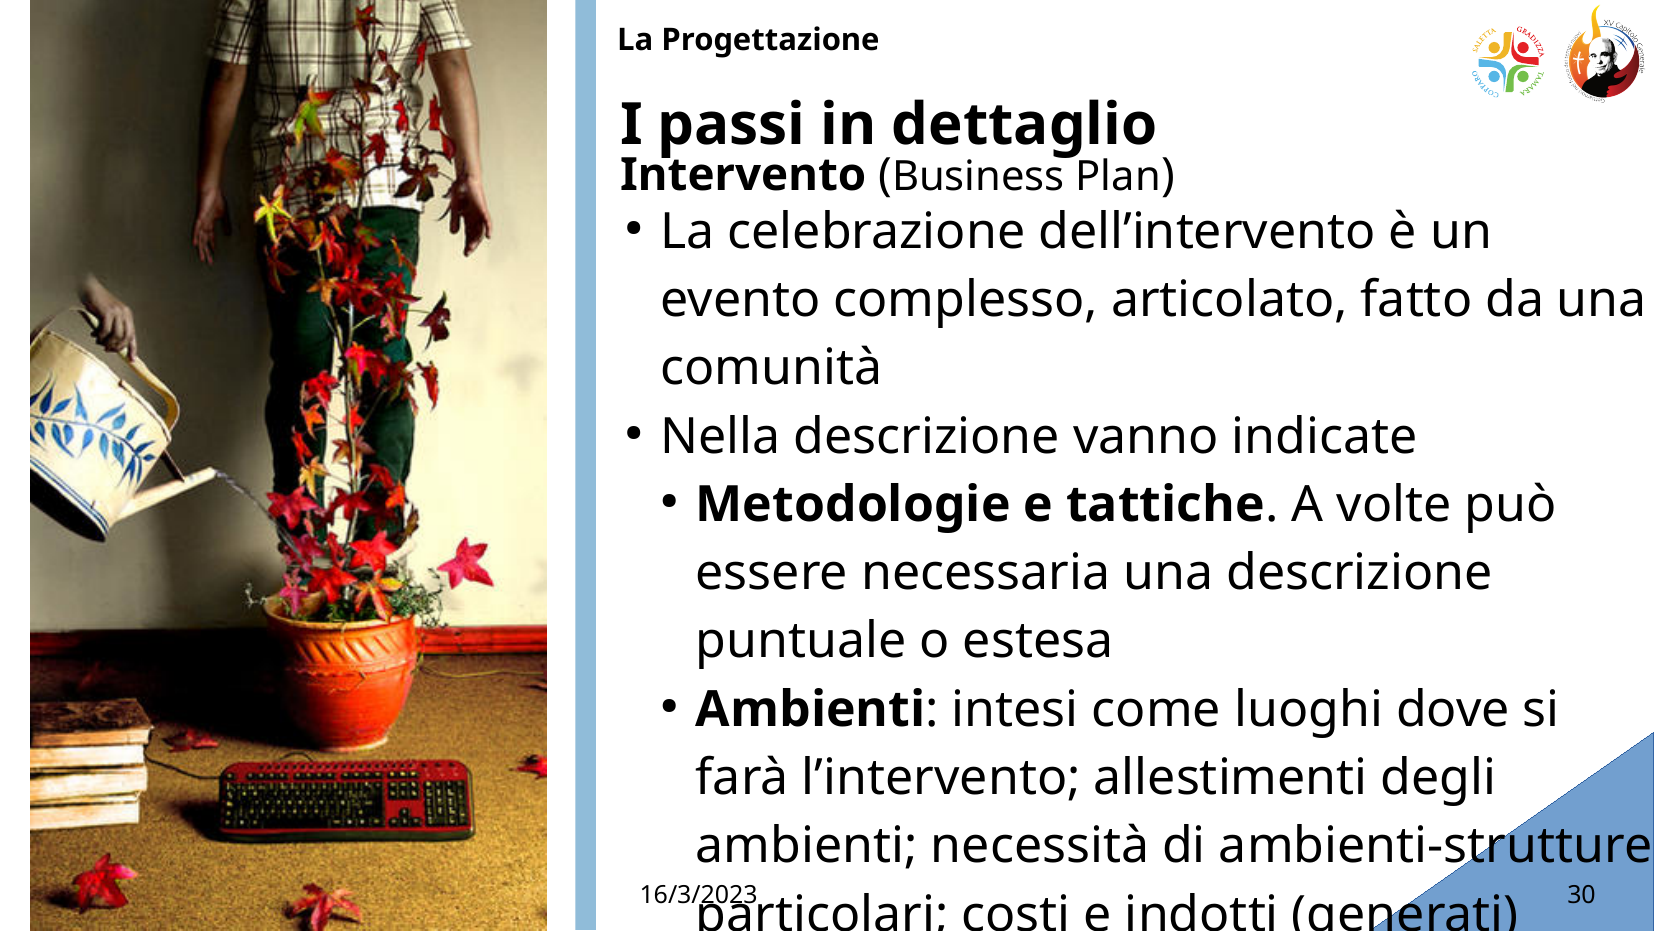

La Progettazione
I passi in dettaglio
Intervento (Business Plan)
# La celebrazione dell’intervento è un evento complesso, articolato, fatto da una comunità
Nella descrizione vanno indicate
Metodologie e tattiche. A volte può essere necessaria una descrizione puntuale o estesa
Ambienti: intesi come luoghi dove si farà l’intervento; allestimenti degli ambienti; necessità di ambienti-strutture particolari; costi e indotti (generati)